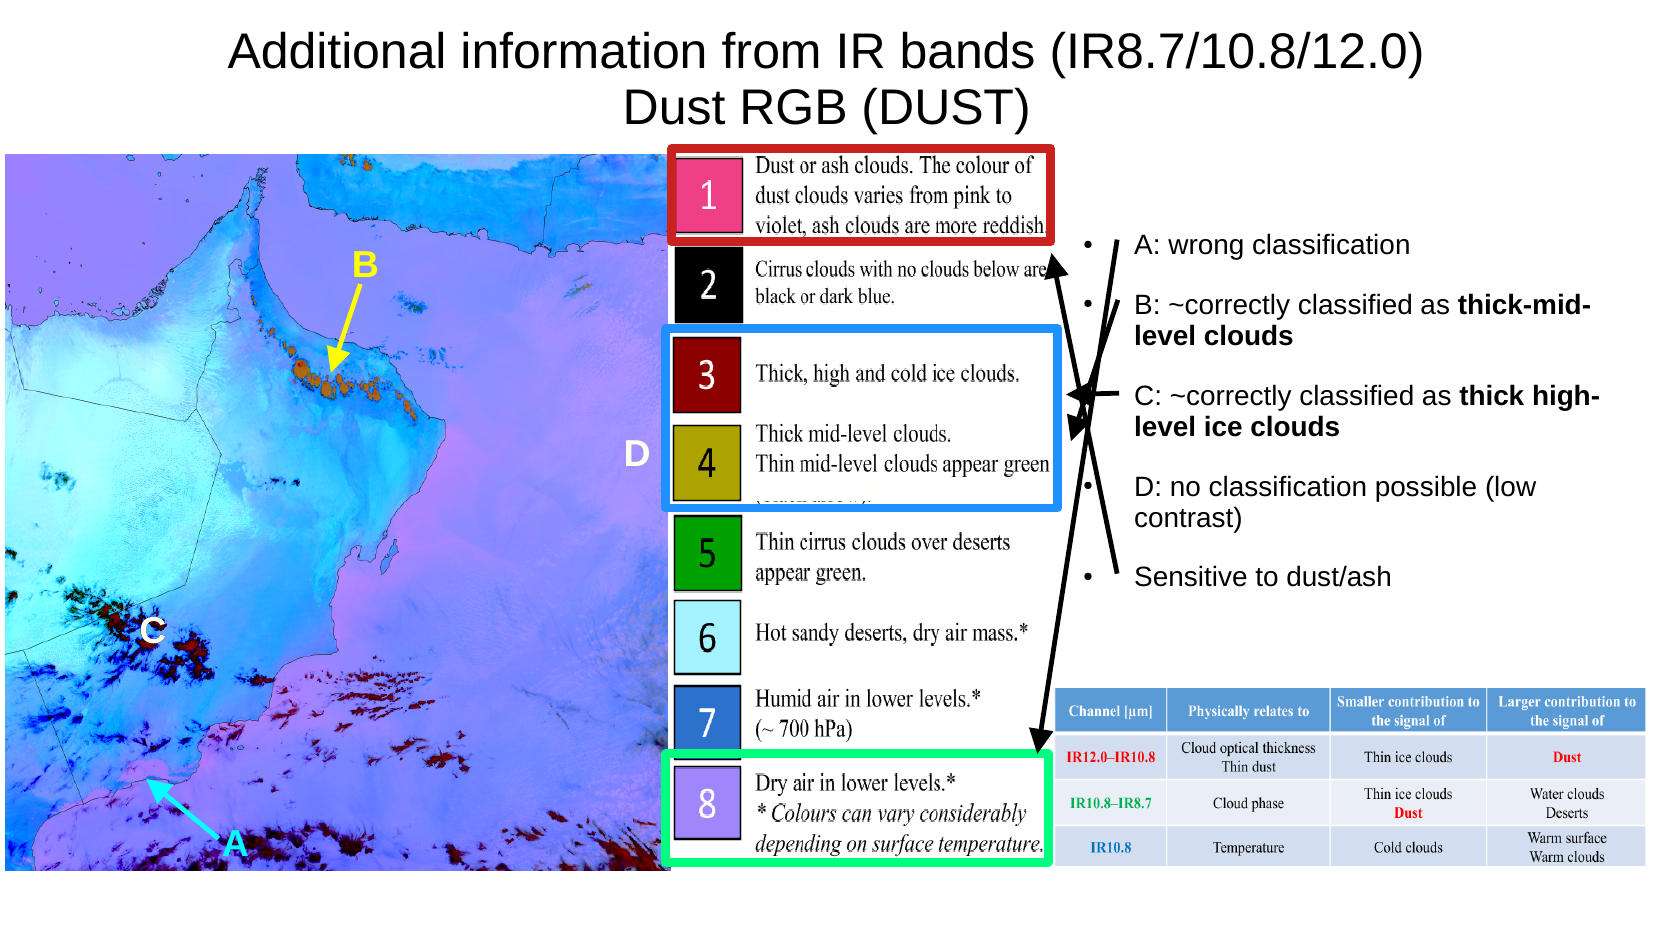

# Additional information from IR bands (IR8.7/10.8/12.0) Dust RGB (DUST)
A: wrong classification
B: ~correctly classified as thick-mid-level clouds
C: ~correctly classified as thick high-level ice clouds
D: no classification possible (low contrast)
Sensitive to dust/ash
B
D
C
C
C
✓
?
A